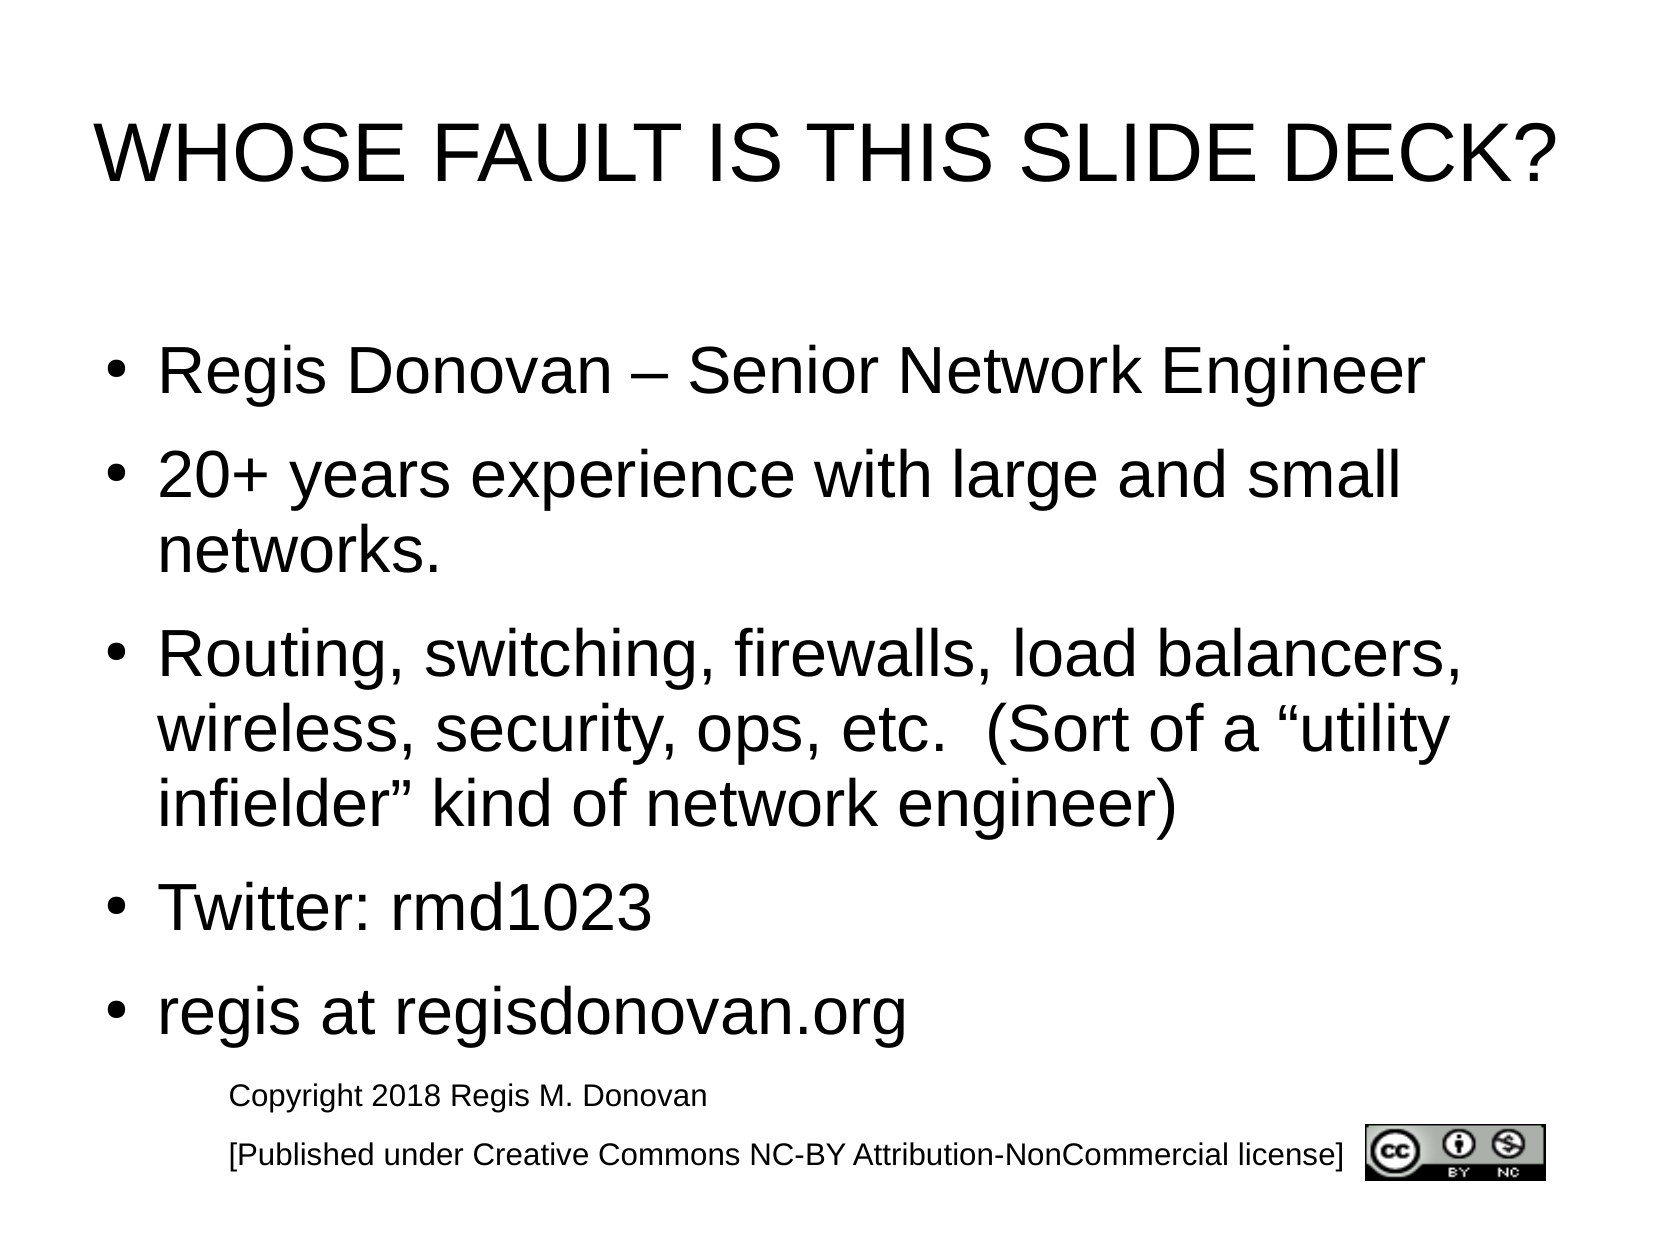

# WHOSE FAULT IS THIS SLIDE DECK?
Regis Donovan – Senior Network Engineer
20+ years experience with large and small networks.
Routing, switching, firewalls, load balancers, wireless, security, ops, etc. (Sort of a “utility infielder” kind of network engineer)
Twitter: rmd1023
regis at regisdonovan.org
Copyright 2018 Regis M. Donovan
[Published under Creative Commons NC-BY Attribution-NonCommercial license]